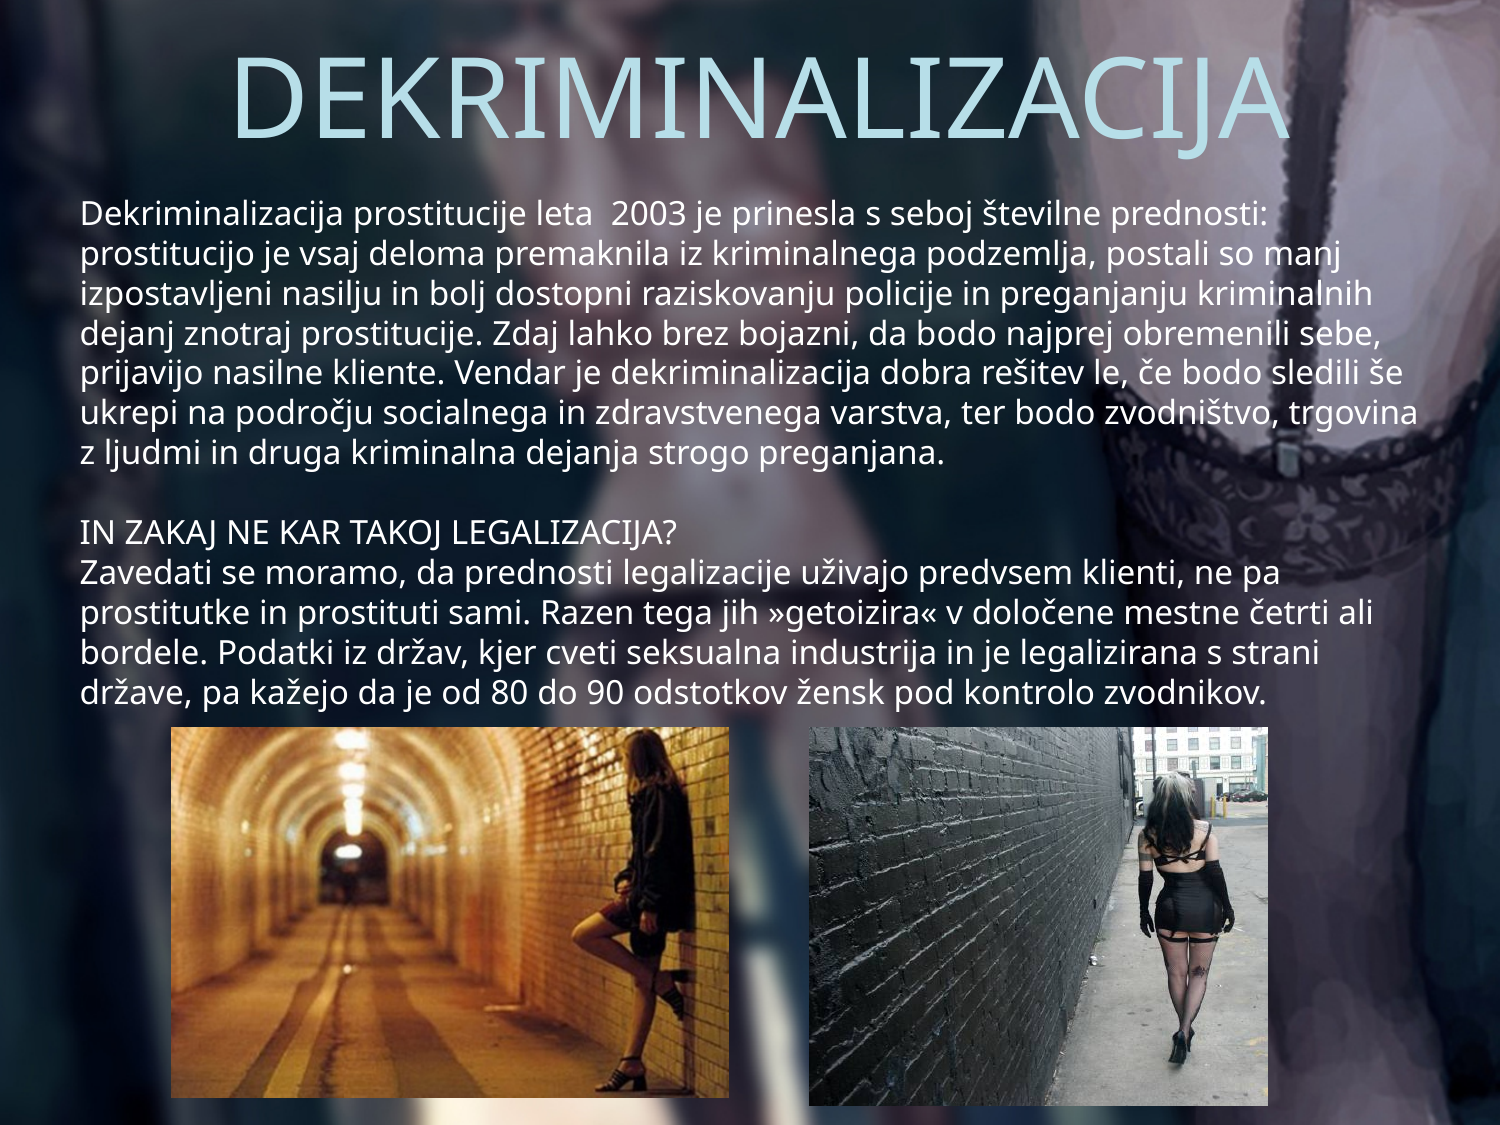

DEKRIMINALIZACIJA
Dekriminalizacija prostitucije leta 2003 je prinesla s seboj številne prednosti: prostitucijo je vsaj deloma premaknila iz kriminalnega podzemlja, postali so manj izpostavljeni nasilju in bolj dostopni raziskovanju policije in preganjanju kriminalnih dejanj znotraj prostitucije. Zdaj lahko brez bojazni, da bodo najprej obremenili sebe, prijavijo nasilne kliente. Vendar je dekriminalizacija dobra rešitev le, če bodo sledili še ukrepi na področju socialnega in zdravstvenega varstva, ter bodo zvodništvo, trgovina z ljudmi in druga kriminalna dejanja strogo preganjana.
IN ZAKAJ NE KAR TAKOJ LEGALIZACIJA?
Zavedati se moramo, da prednosti legalizacije uživajo predvsem klienti, ne pa prostitutke in prostituti sami. Razen tega jih »getoizira« v določene mestne četrti ali bordele. Podatki iz držav, kjer cveti seksualna industrija in je legalizirana s strani države, pa kažejo da je od 80 do 90 odstotkov žensk pod kontrolo zvodnikov.